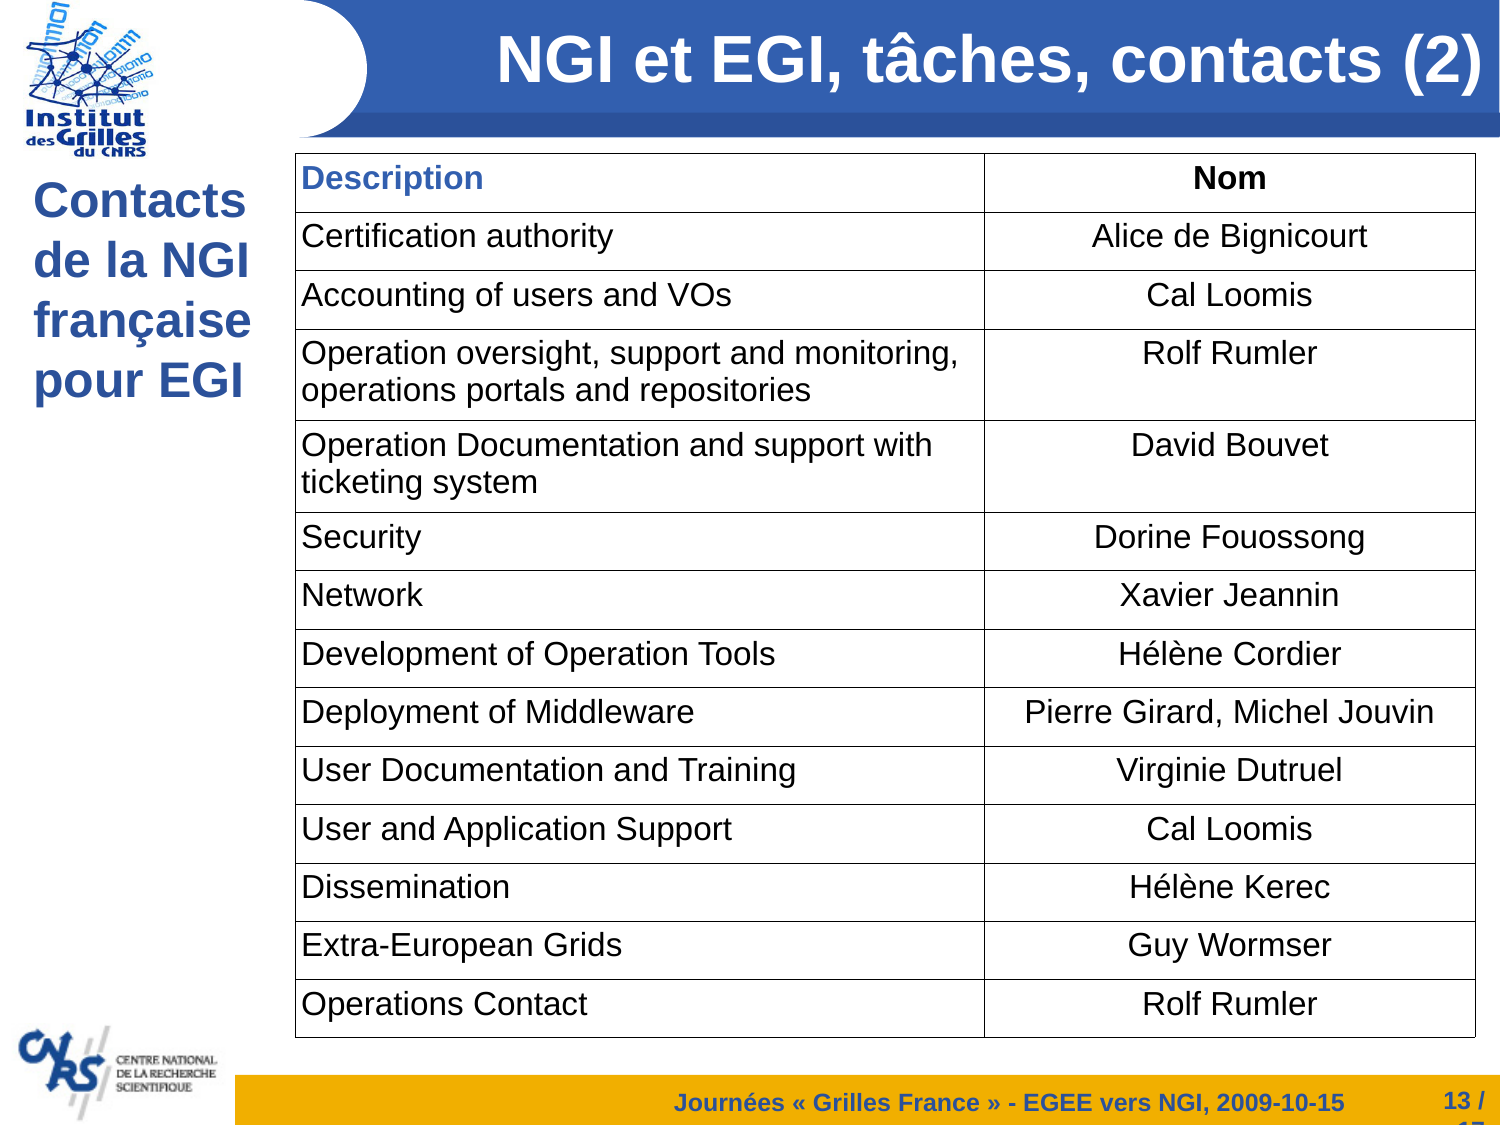

# NGI et EGI, tâches, contacts (2)
| Description | Nom |
| --- | --- |
| Certification authority | Alice de Bignicourt |
| Accounting of users and VOs | Cal Loomis |
| Operation oversight, support and monitoring, operations portals and repositories | Rolf Rumler |
| Operation Documentation and support with ticketing system | David Bouvet |
| Security | Dorine Fouossong |
| Network | Xavier Jeannin |
| Development of Operation Tools | Hélène Cordier |
| Deployment of Middleware | Pierre Girard, Michel Jouvin |
| User Documentation and Training | Virginie Dutruel |
| User and Application Support | Cal Loomis |
| Dissemination | Hélène Kerec |
| Extra-European Grids | Guy Wormser |
| Operations Contact | Rolf Rumler |
Contacts de la NGI française pour EGI
Journées « Grilles France » - EGEE vers NGI, 2009-10-15